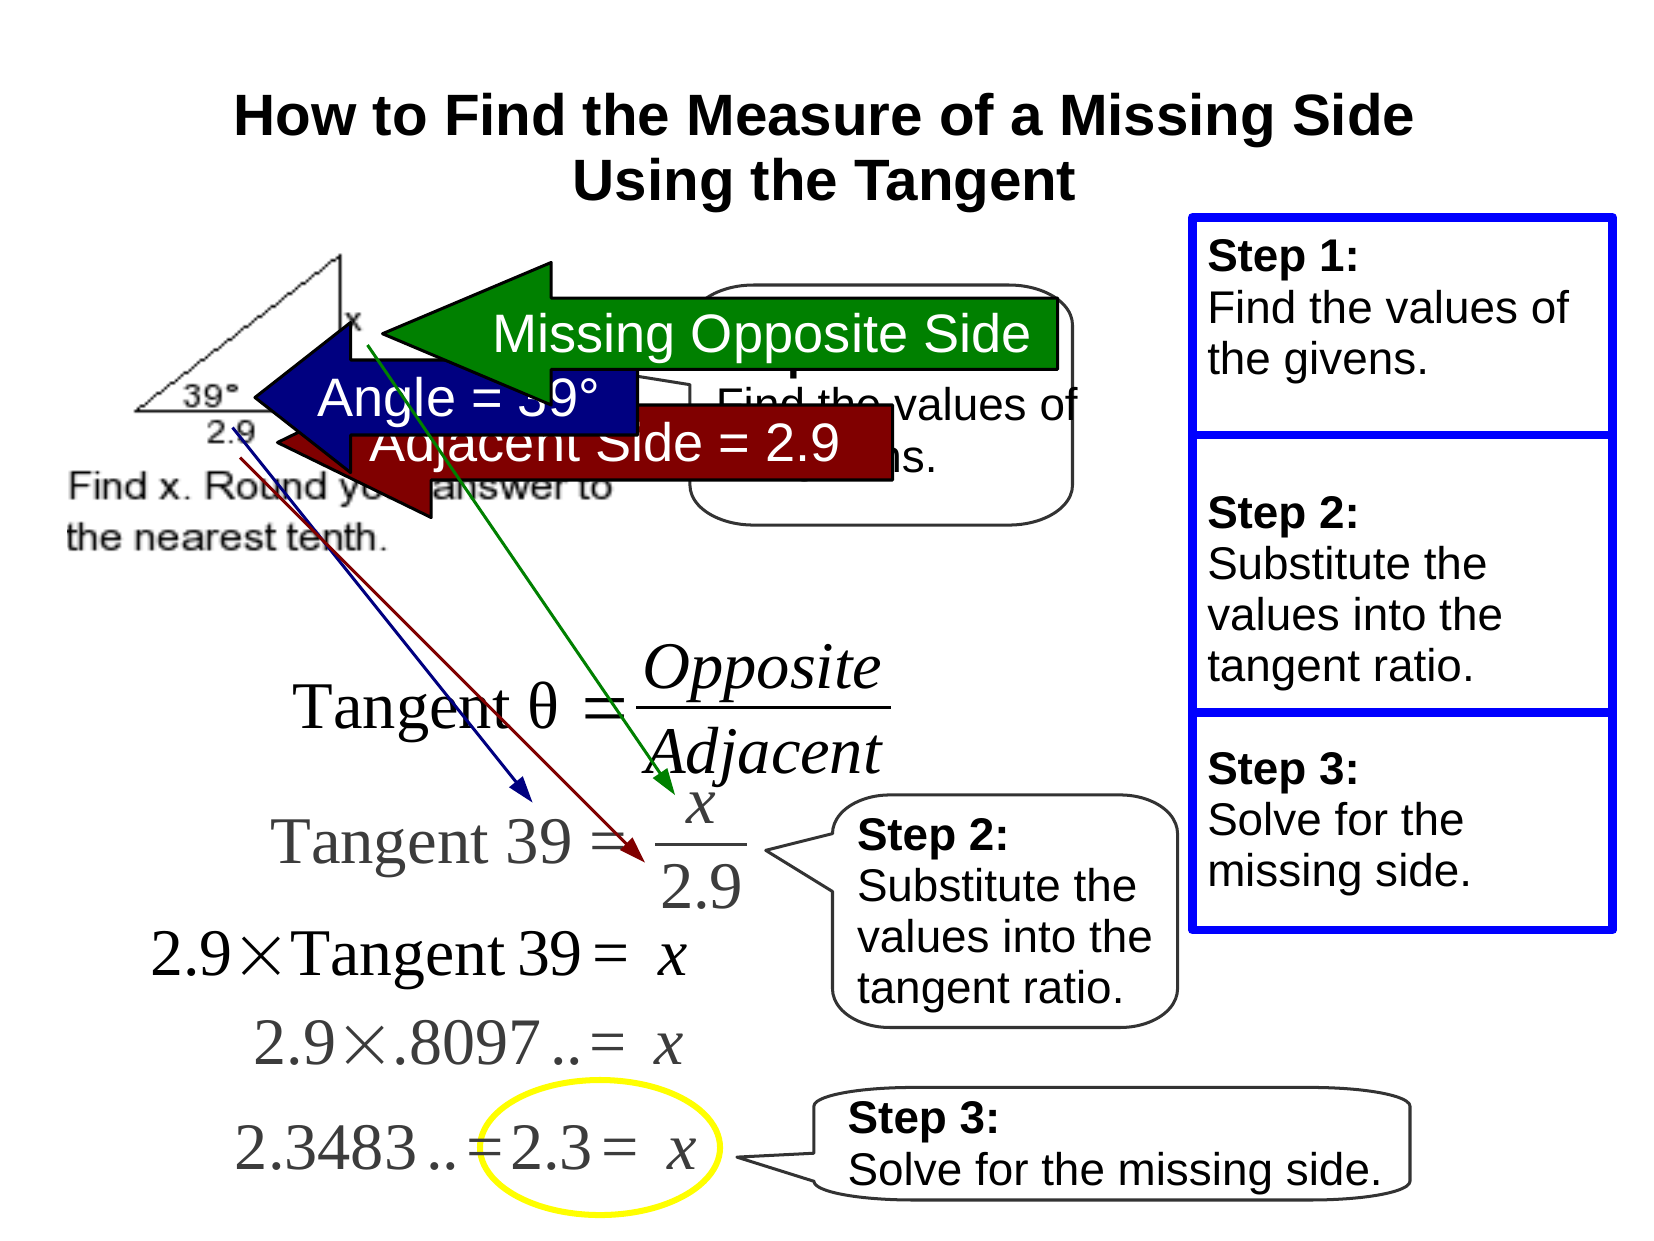

How to Find the Measure of a Missing Side Using the Tangent
Step 1:
Find the values of the givens.
Step 2:
Substitute the values into the tangent ratio.
Step 3:
Solve for the missing side.
Missing Opposite Side
Step 1:
Find the values of
the givens.
Angle = 39°
Adjacent Side = 2.9
Step 2:
Substitute the
values into the
tangent ratio.
Step 3:
Solve for the missing side.